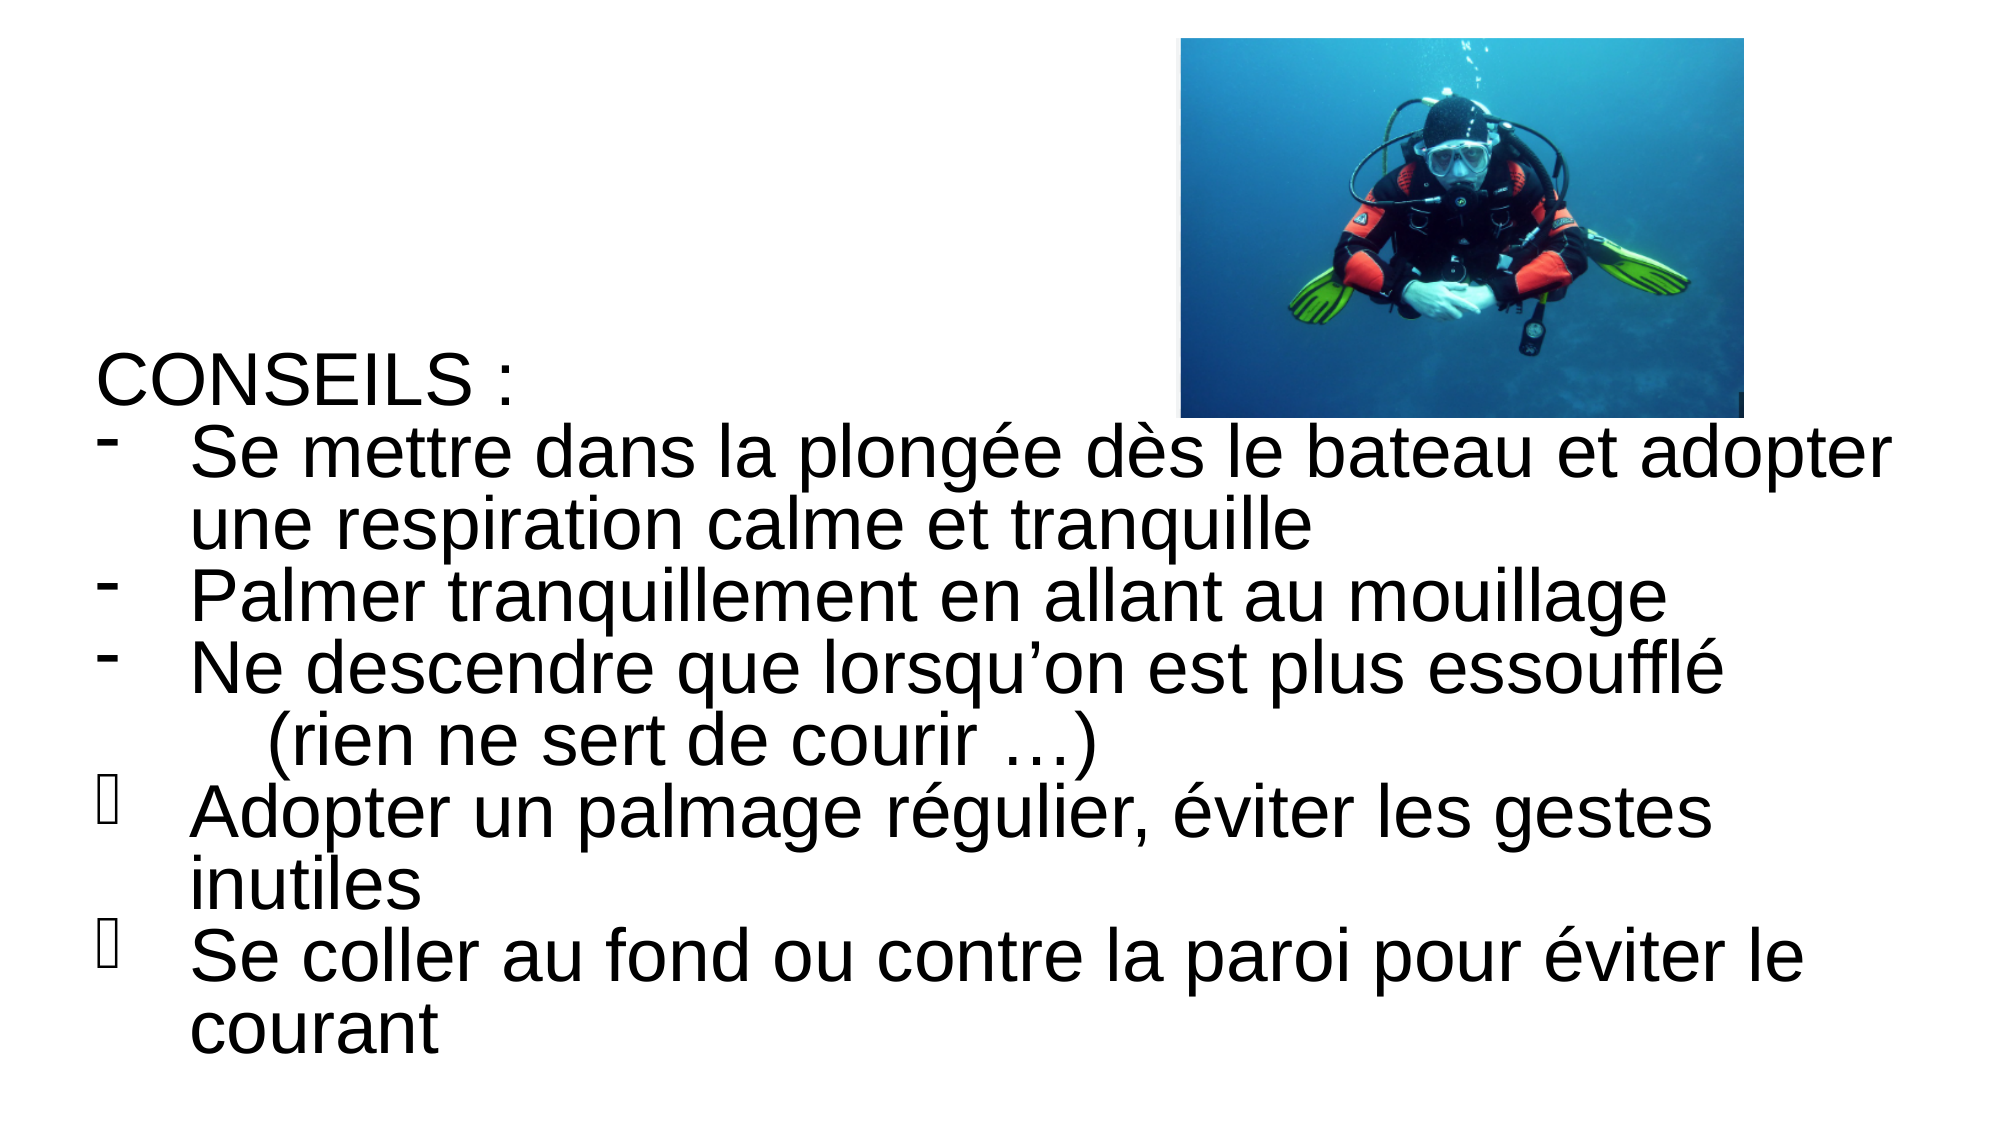

CONSEILS :
Se mettre dans la plongée dès le bateau et adopter une respiration calme et tranquille
Palmer tranquillement en allant au mouillage
Ne descendre que lorsqu’on est plus essoufflé
	 (rien ne sert de courir …)
Adopter un palmage régulier, éviter les gestes inutiles
Se coller au fond ou contre la paroi pour éviter le courant